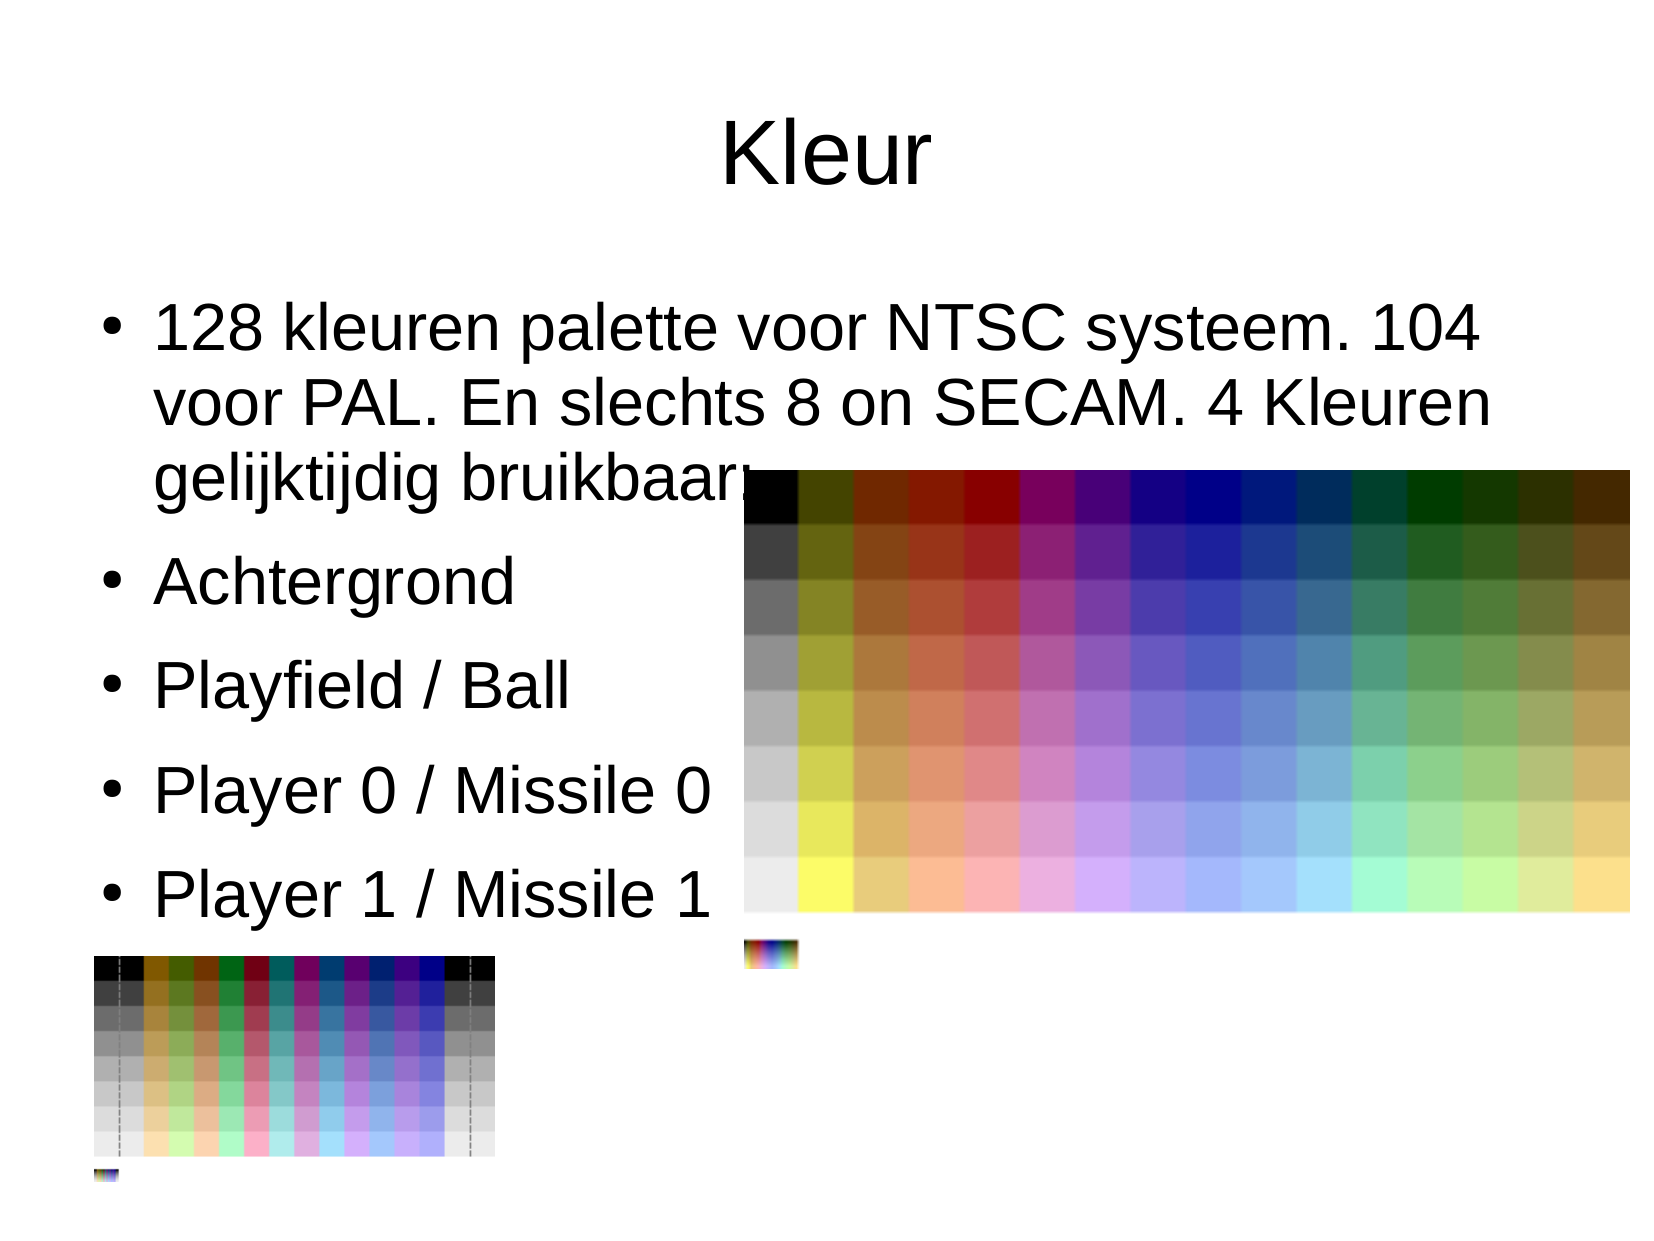

# Kleur
128 kleuren palette voor NTSC systeem. 104 voor PAL. En slechts 8 on SECAM. 4 Kleuren gelijktijdig bruikbaar:
Achtergrond
Playfield / Ball
Player 0 / Missile 0
Player 1 / Missile 1